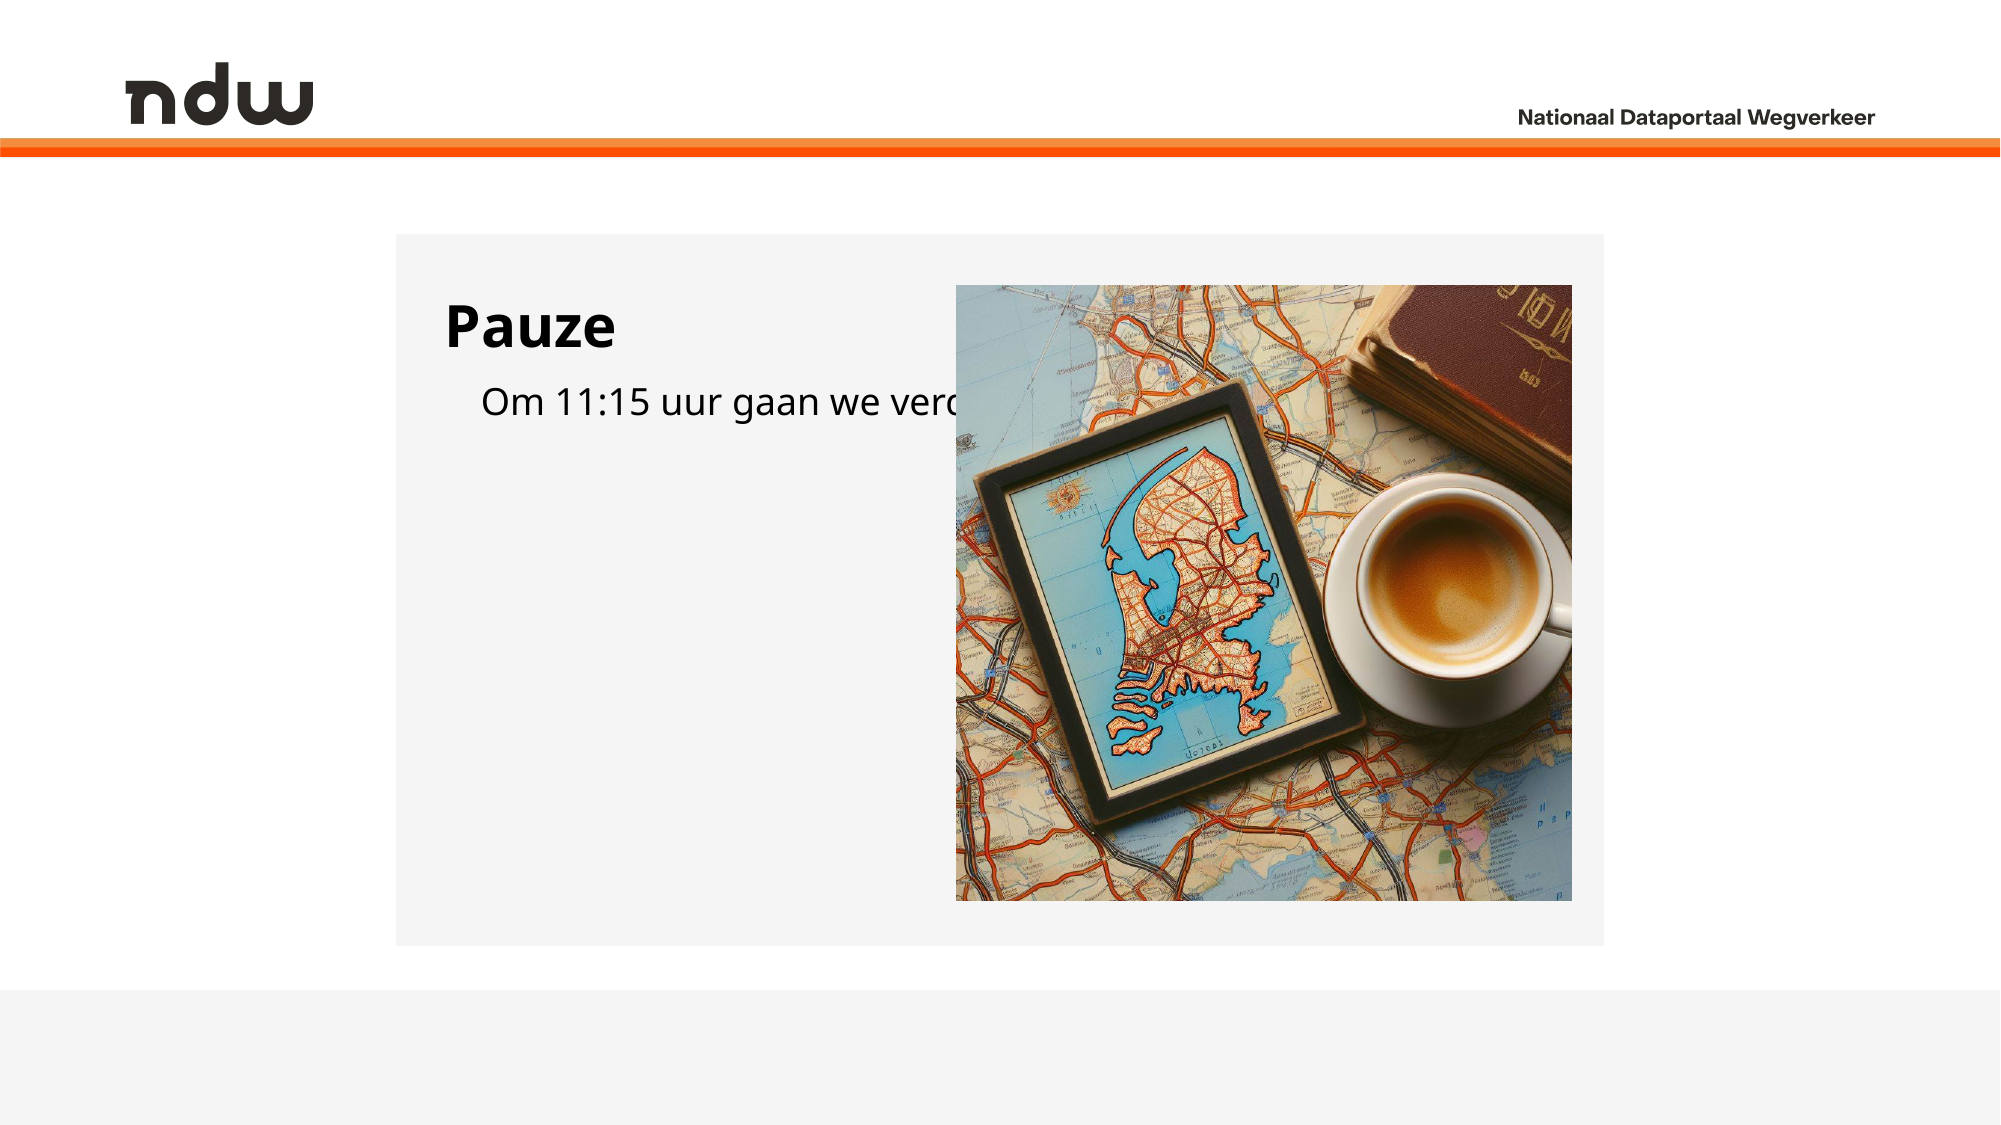

Pauze
# Om 11:15 uur gaan we verder